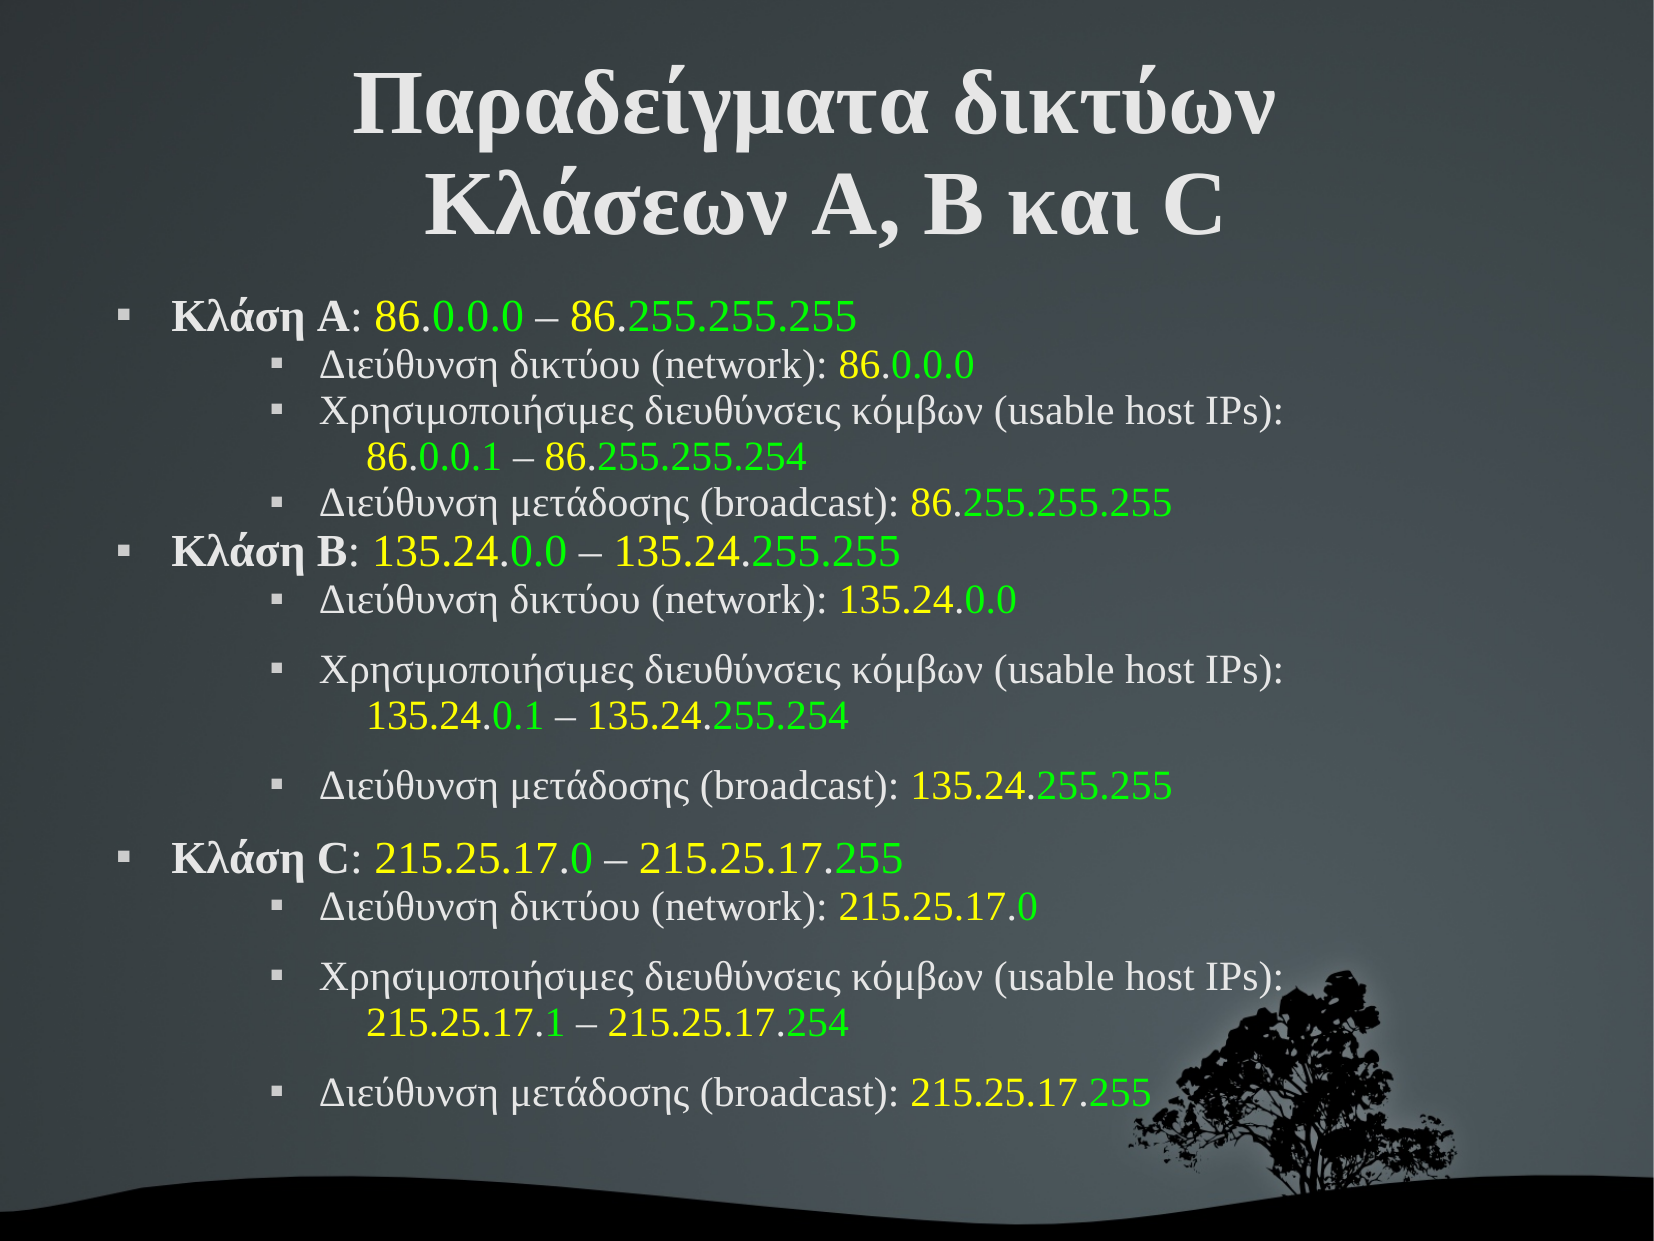

# Παραδείγματα δικτύων Κλάσεων A, B και C
Κλάση A: 86.0.0.0 – 86.255.255.255
Διεύθυνση δικτύου (network): 86.0.0.0
Χρησιμοποιήσιμες διευθύνσεις κόμβων (usable host IPs):
86.0.0.1 – 86.255.255.254
Διεύθυνση μετάδοσης (broadcast): 86.255.255.255
Κλάση B: 135.24.0.0 – 135.24.255.255
Διεύθυνση δικτύου (network): 135.24.0.0
Χρησιμοποιήσιμες διευθύνσεις κόμβων (usable host IPs):
135.24.0.1 – 135.24.255.254
Διεύθυνση μετάδοσης (broadcast): 135.24.255.255
Κλάση C: 215.25.17.0 – 215.25.17.255
Διεύθυνση δικτύου (network): 215.25.17.0
Χρησιμοποιήσιμες διευθύνσεις κόμβων (usable host IPs):
215.25.17.1 – 215.25.17.254
Διεύθυνση μετάδοσης (broadcast): 215.25.17.255